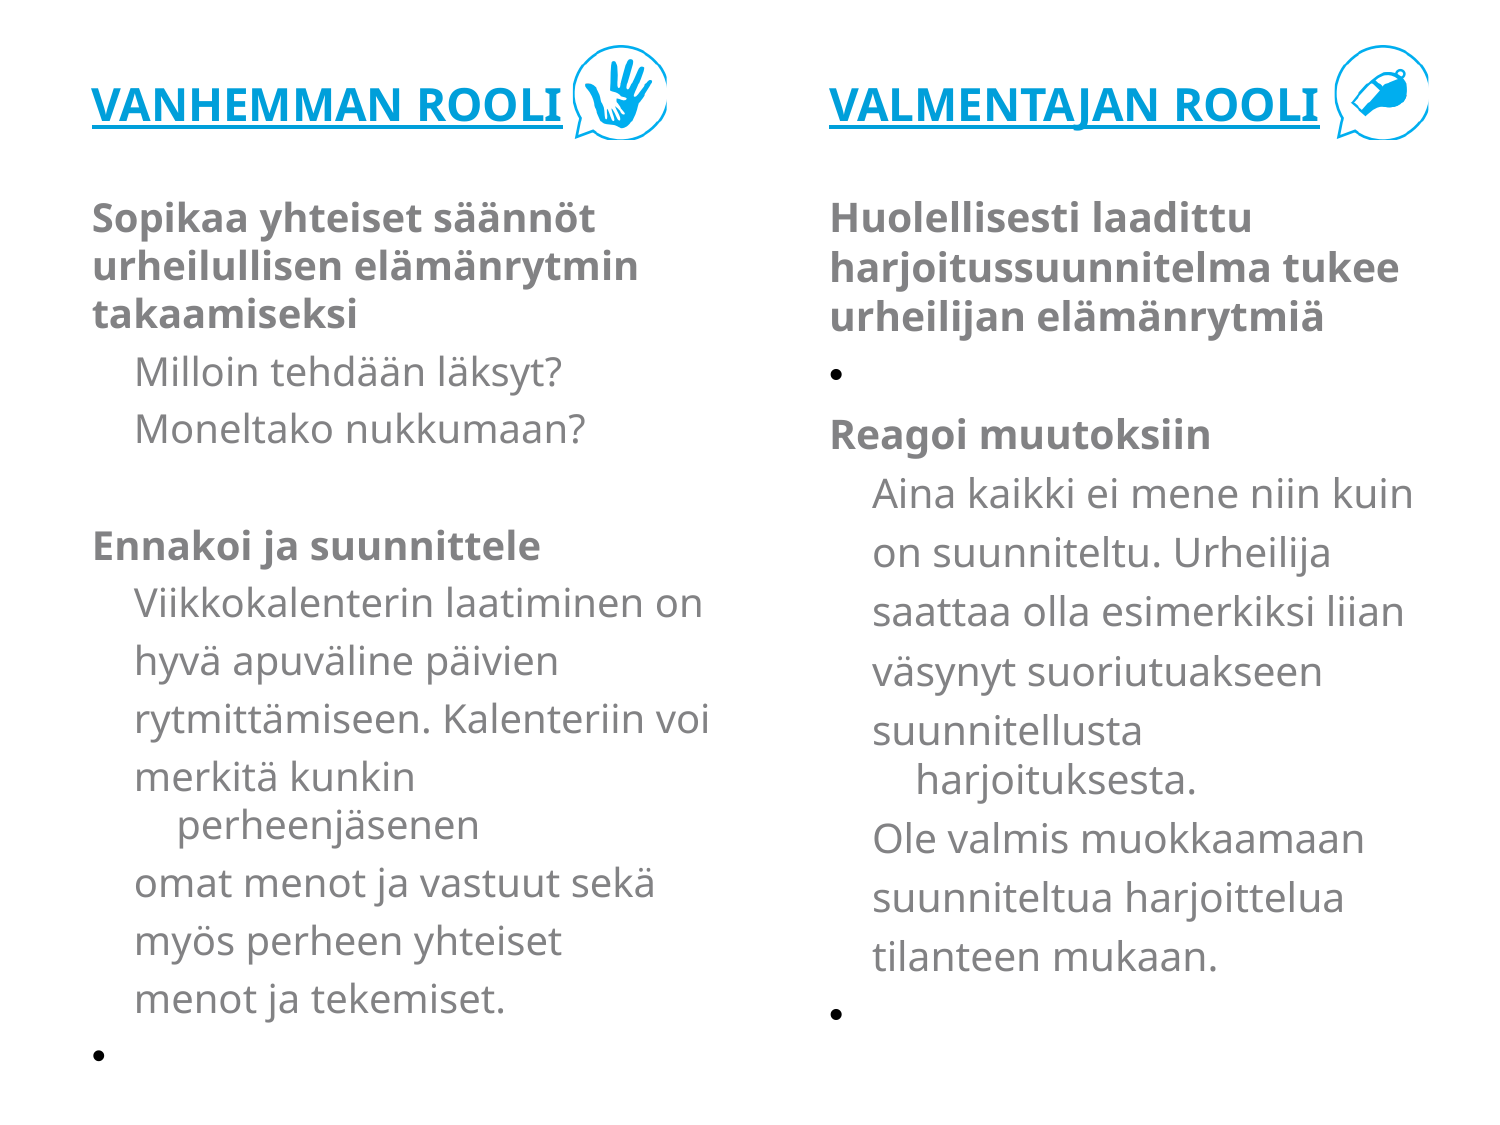

VANHEMMAN ROOLI
VALMENTAJAN ROOLI
# Sopikaa yhteiset säännöt urheilullisen elämänrytmin takaamiseksi
Milloin tehdään läksyt?
Moneltako nukkumaan?
Ennakoi ja suunnittele
Viikkokalenterin laatiminen on
hyvä apuväline päivien
rytmittämiseen. Kalenteriin voi
merkitä kunkin perheenjäsenen
omat menot ja vastuut sekä
myös perheen yhteiset
menot ja tekemiset.
Huolellisesti laadittu harjoitussuunnitelma tukee urheilijan elämänrytmiä
Reagoi muutoksiin
Aina kaikki ei mene niin kuin
on suunniteltu. Urheilija
saattaa olla esimerkiksi liian
väsynyt suoriutuakseen
suunnitellusta harjoituksesta.
Ole valmis muokkaamaan
suunniteltua harjoittelua
tilanteen mukaan.